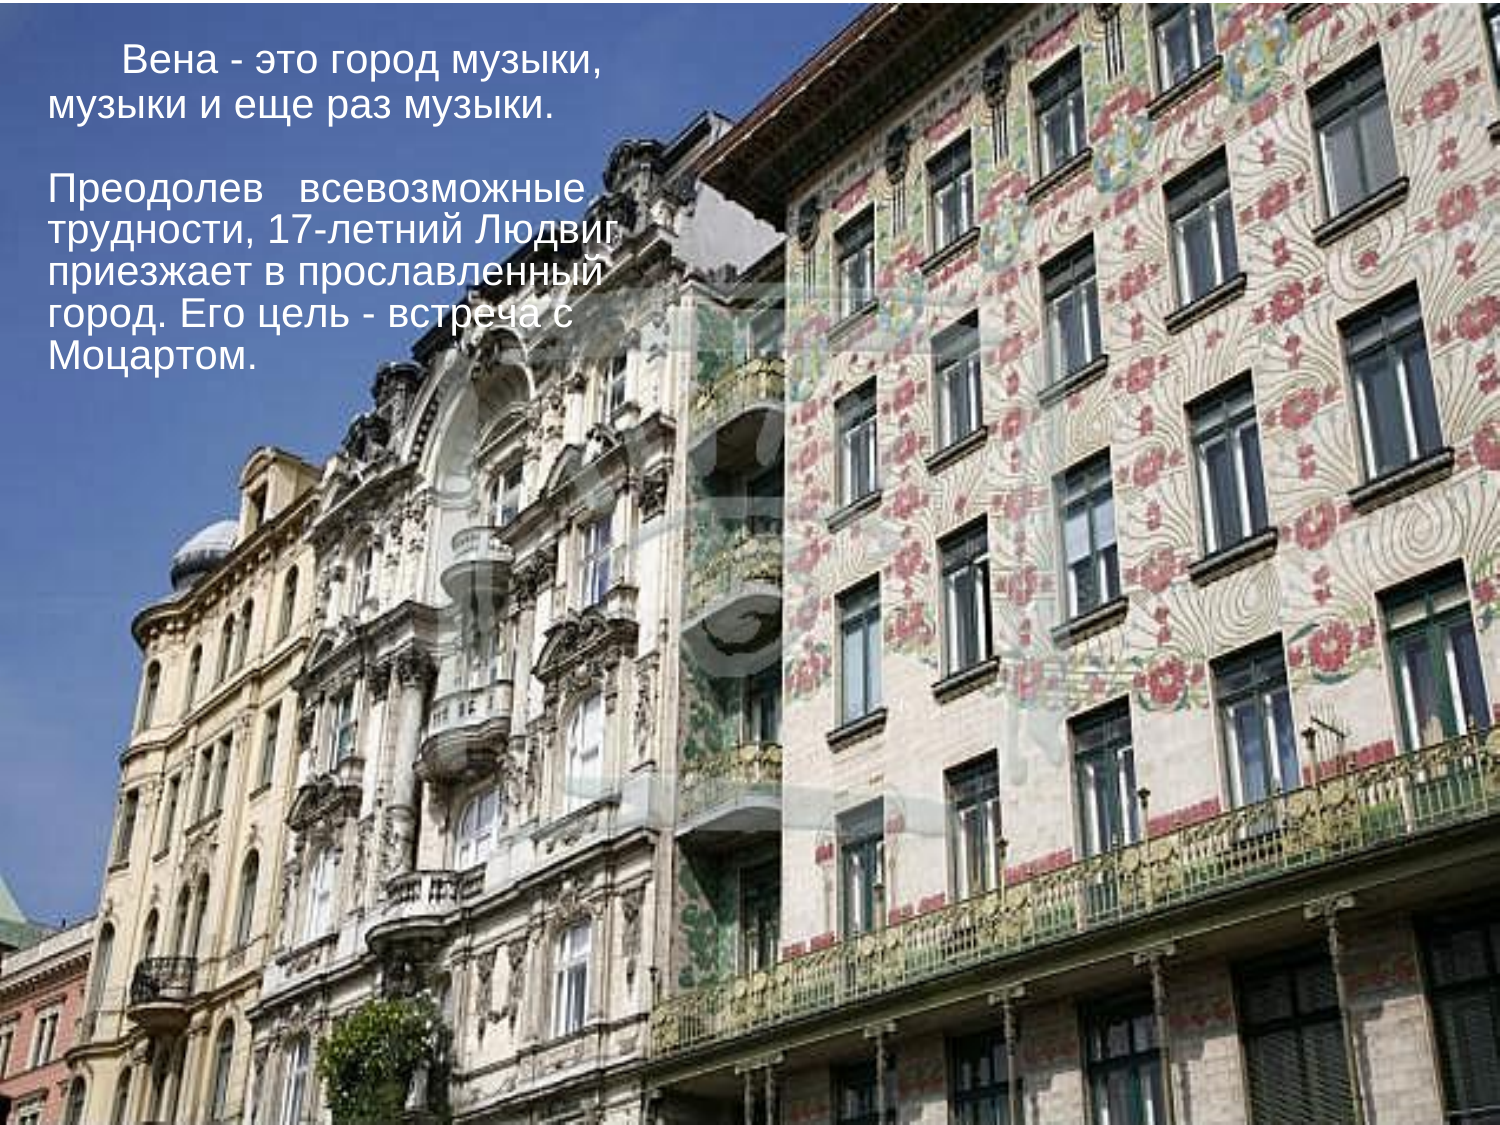

# Вена - это город музыки, музыки и еще раз музыки. Преодолев всевозможные трудности, 17-летний Людвиг приезжает в прославленный город. Его цель - встреча с Моцартом.